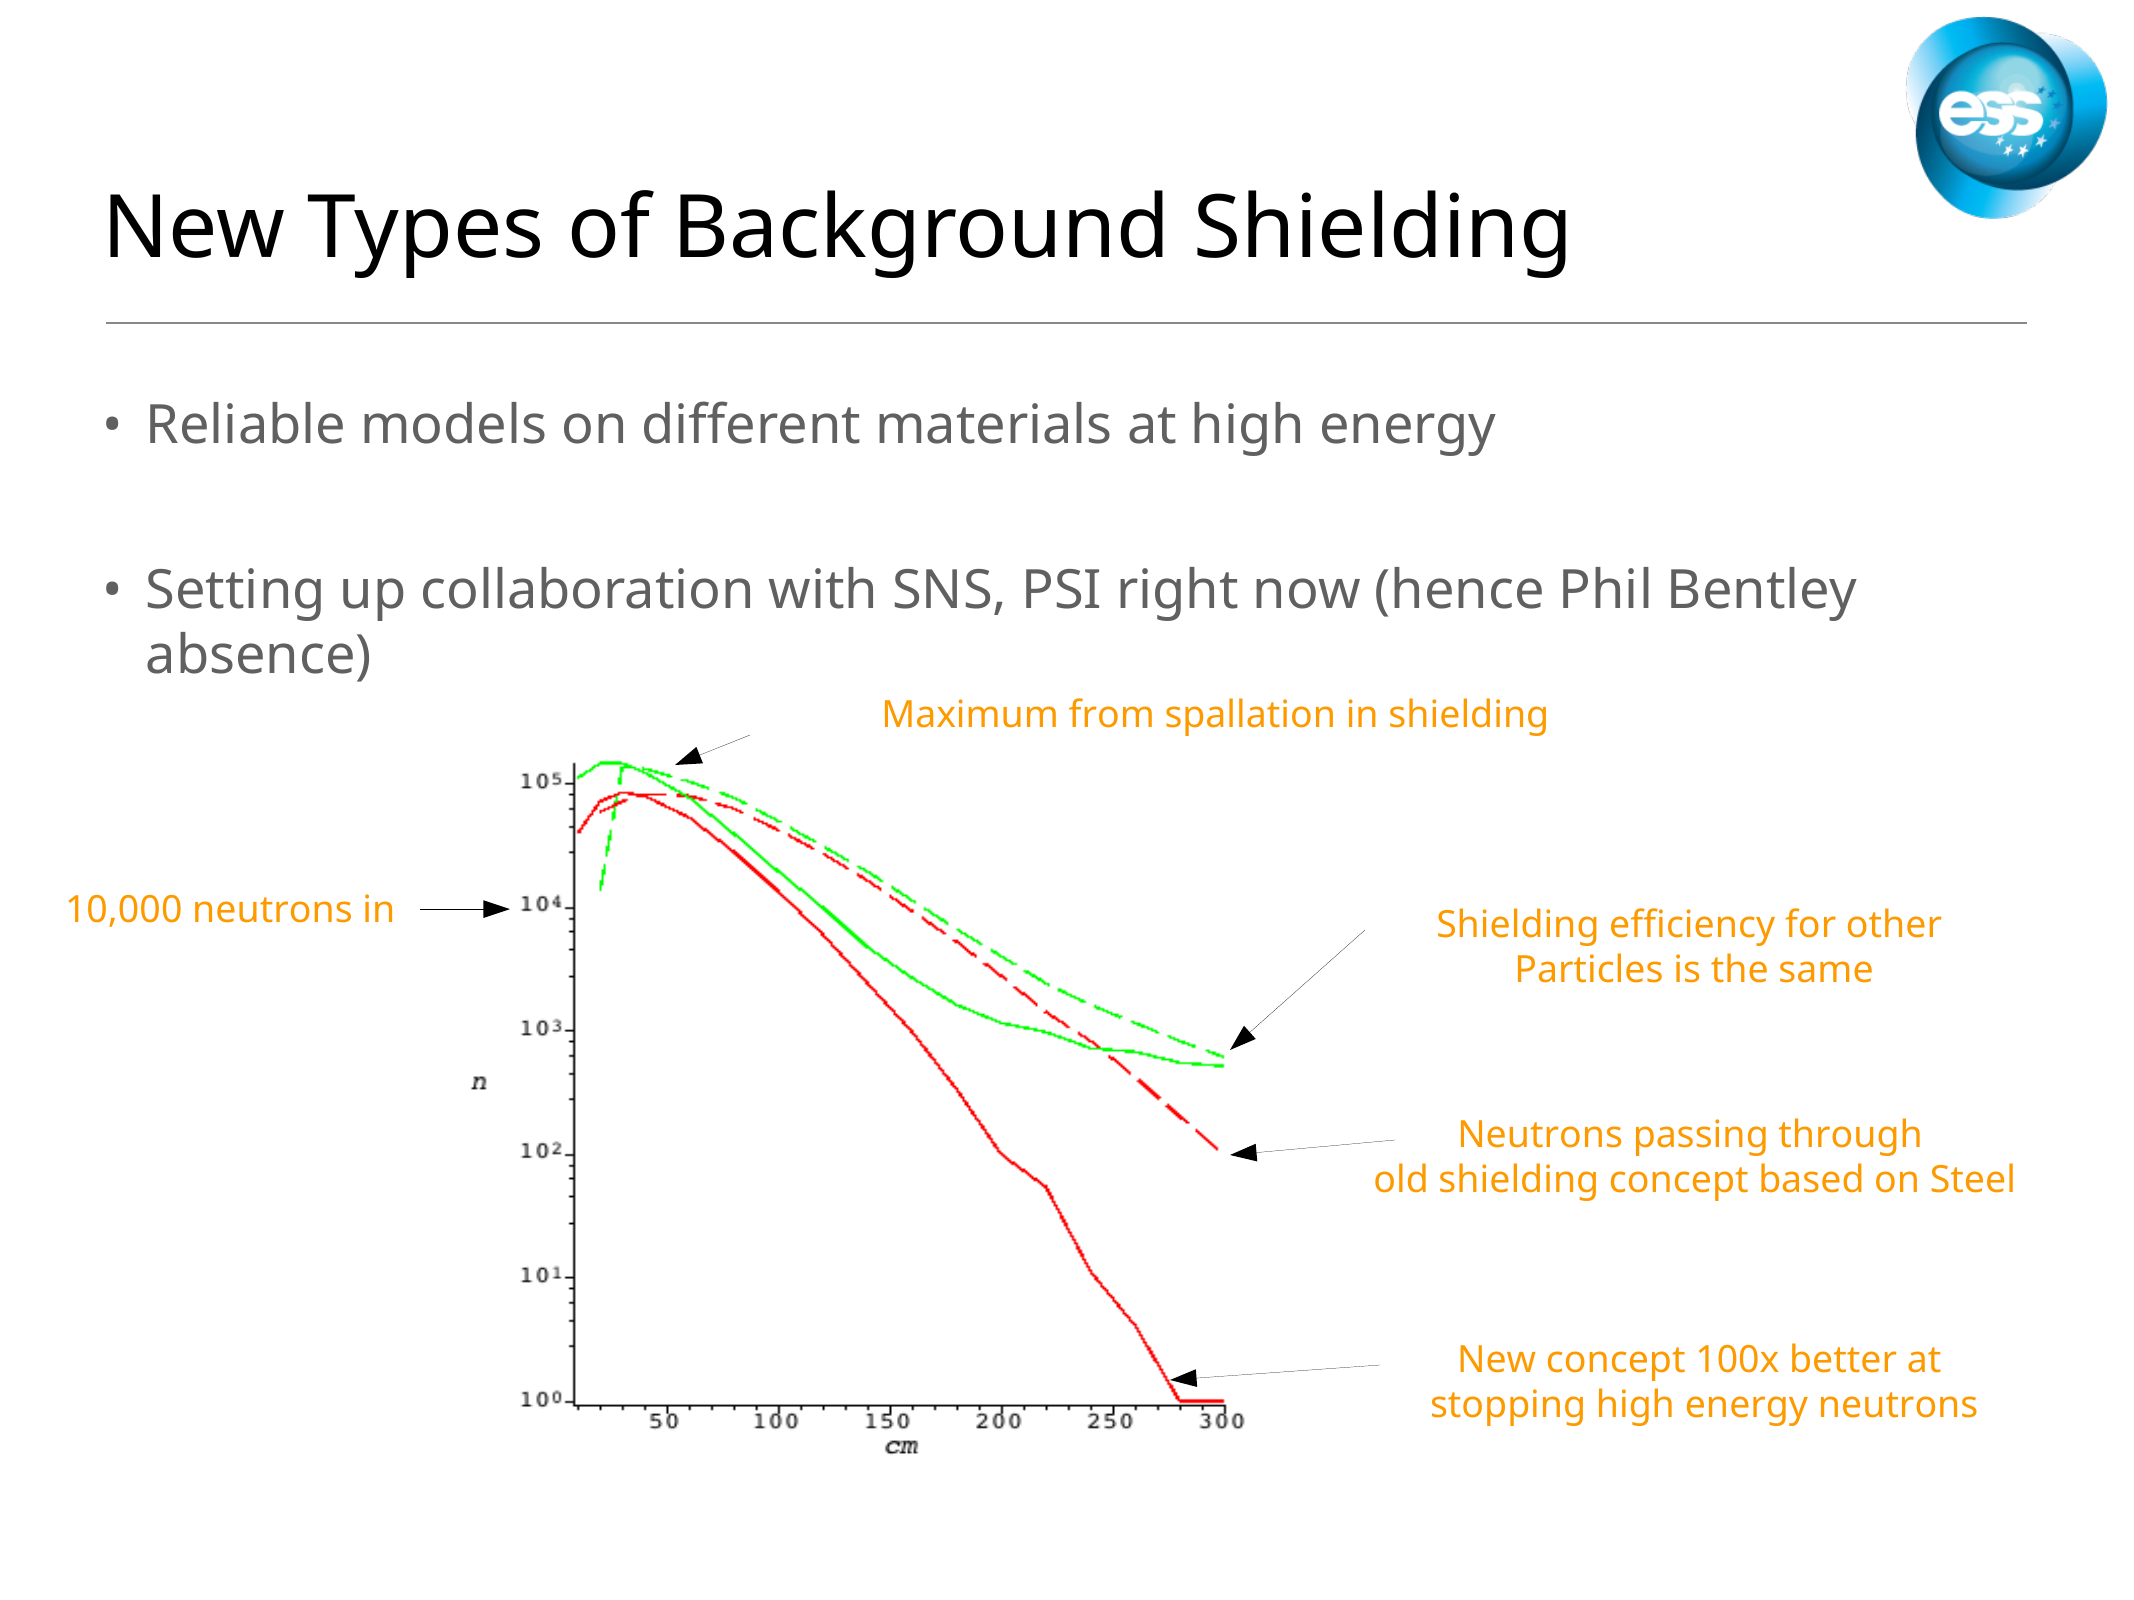

# New Types of Background Shielding
Reliable models on different materials at high energy
Setting up collaboration with SNS, PSI right now (hence Phil Bentley absence)
Maximum from spallation in shielding
10,000 neutrons in
Shielding efficiency for other
Particles is the same
Neutrons passing through
old shielding concept based on Steel
New concept 100x better at
 stopping high energy neutrons